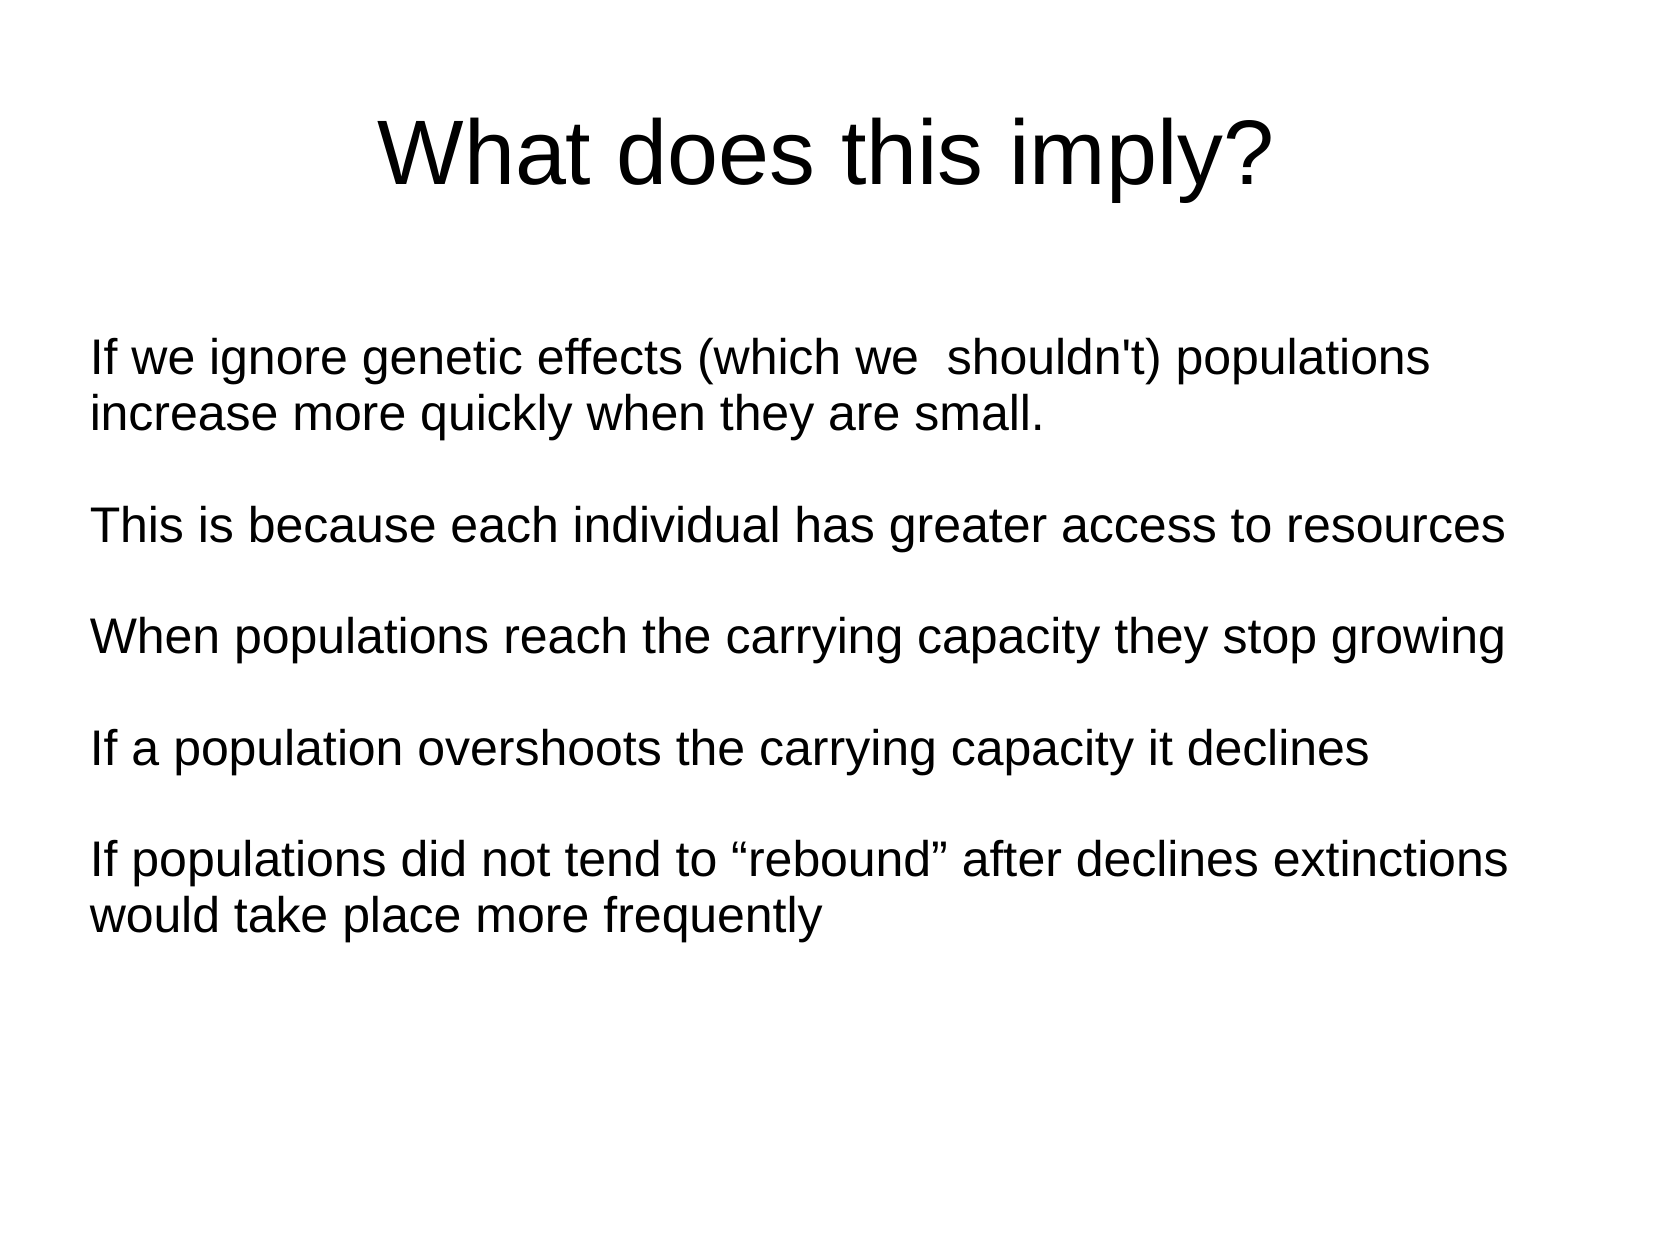

# What does this imply?
If we ignore genetic effects (which we shouldn't) populations increase more quickly when they are small.
This is because each individual has greater access to resources
When populations reach the carrying capacity they stop growing
If a population overshoots the carrying capacity it declines
If populations did not tend to “rebound” after declines extinctions would take place more frequently